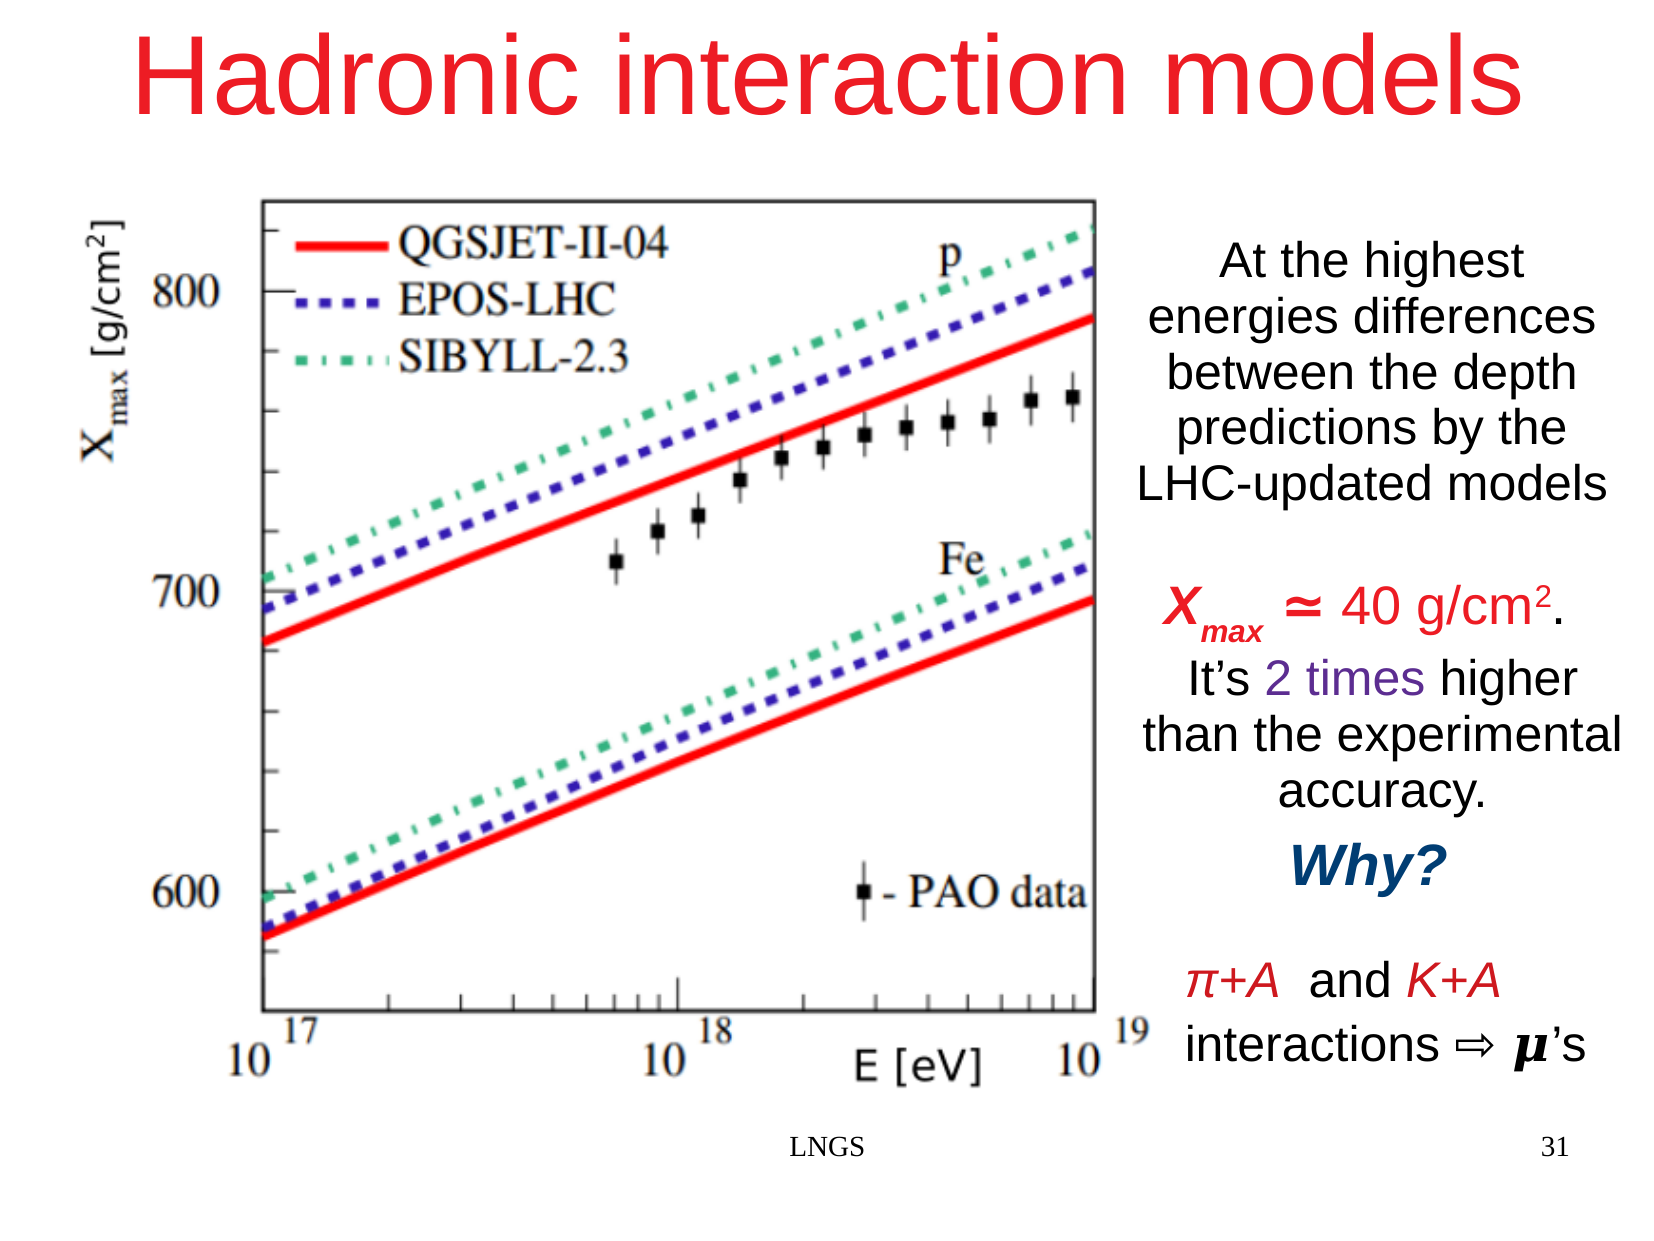

# Hadronic interaction models
At the highest energies differences between the depth predictions by the LHC-updated models
Xmax ≃ 40 g/cm2.
It’s 2 times higher than the experimental accuracy.
Why?
π+A and K+A interactions ⇨ 𝝁’s
LNGS
31